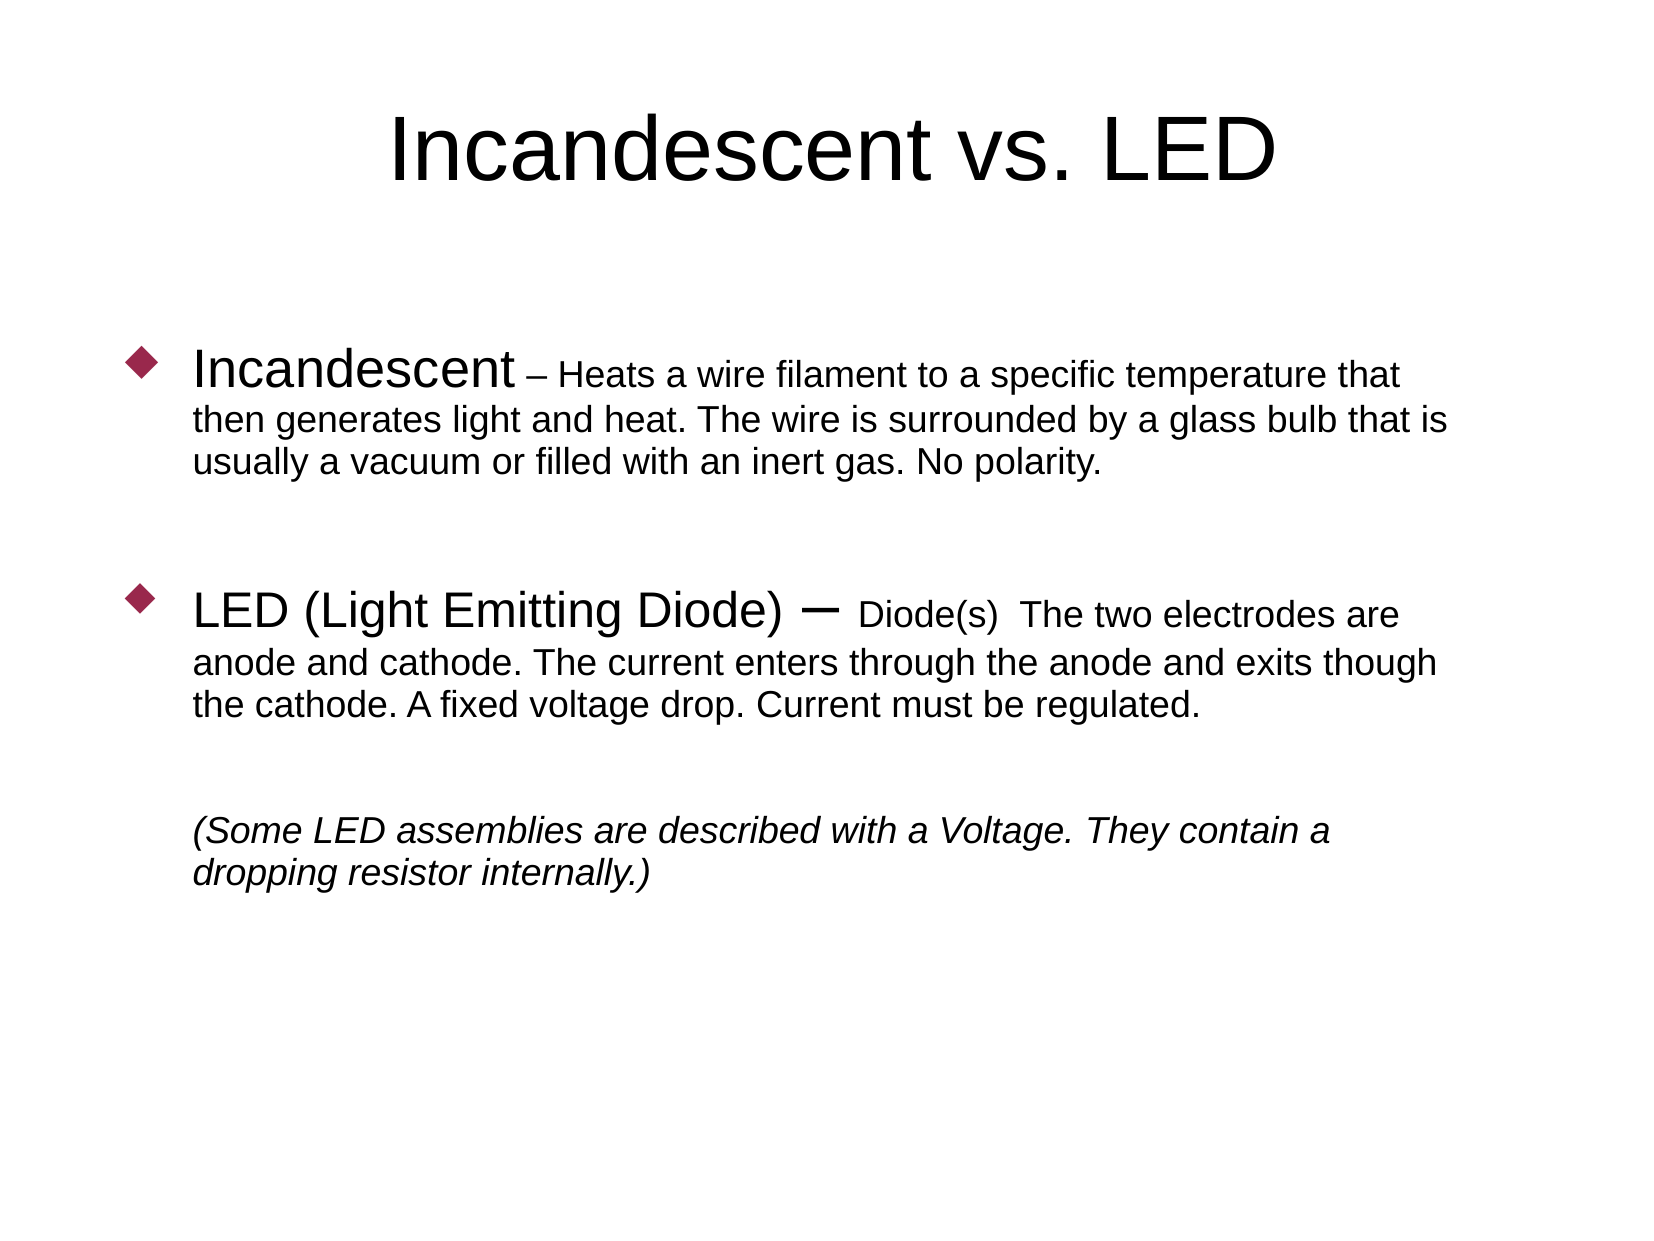

Incandescent vs. LED
Incandescent – Heats a wire filament to a specific temperature that then generates light and heat. The wire is surrounded by a glass bulb that is usually a vacuum or filled with an inert gas. No polarity.
LED (Light Emitting Diode) – Diode(s) The two electrodes are anode and cathode. The current enters through the anode and exits though the cathode. A fixed voltage drop. Current must be regulated.
(Some LED assemblies are described with a Voltage. They contain a dropping resistor internally.)